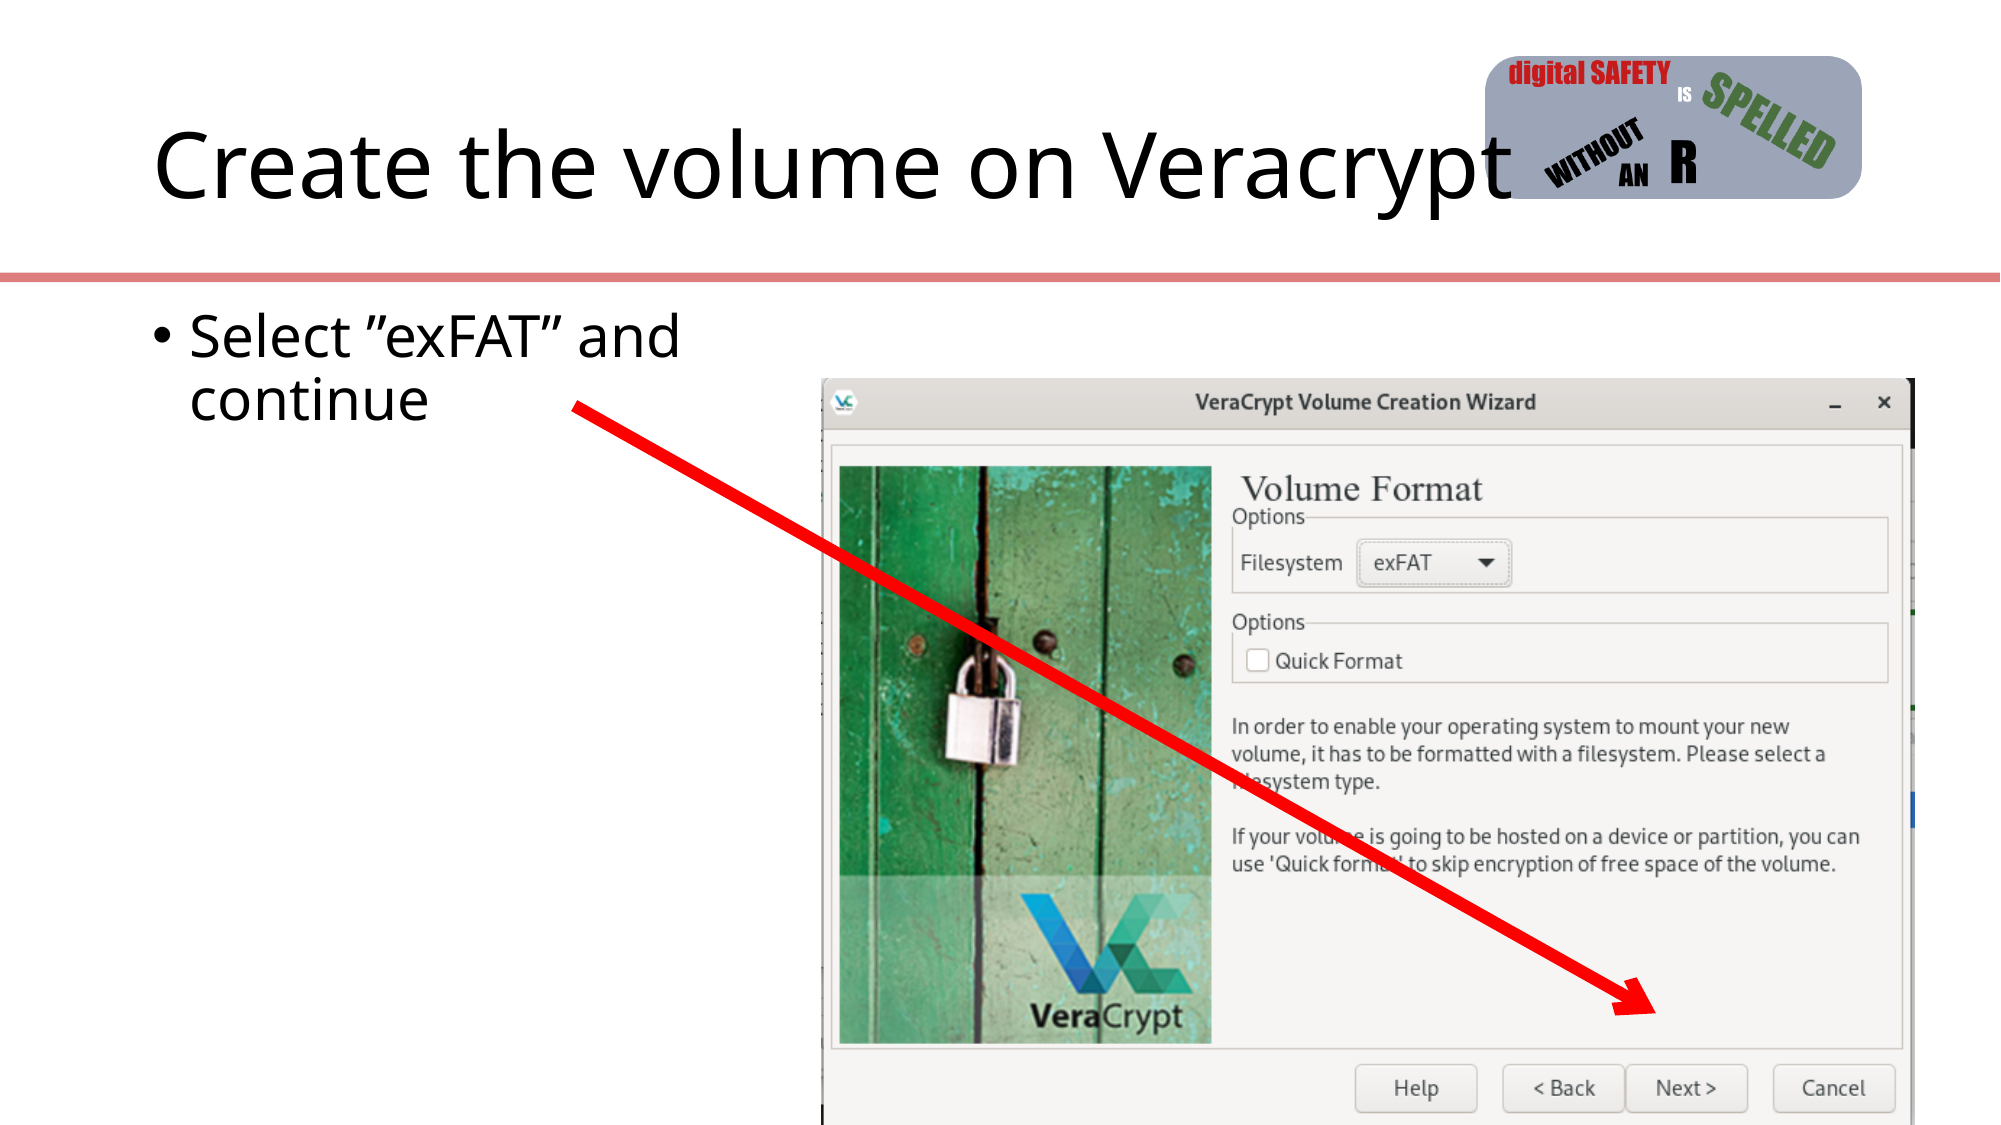

# Create the volume on Veracrypt
Select ”exFAT” and continue